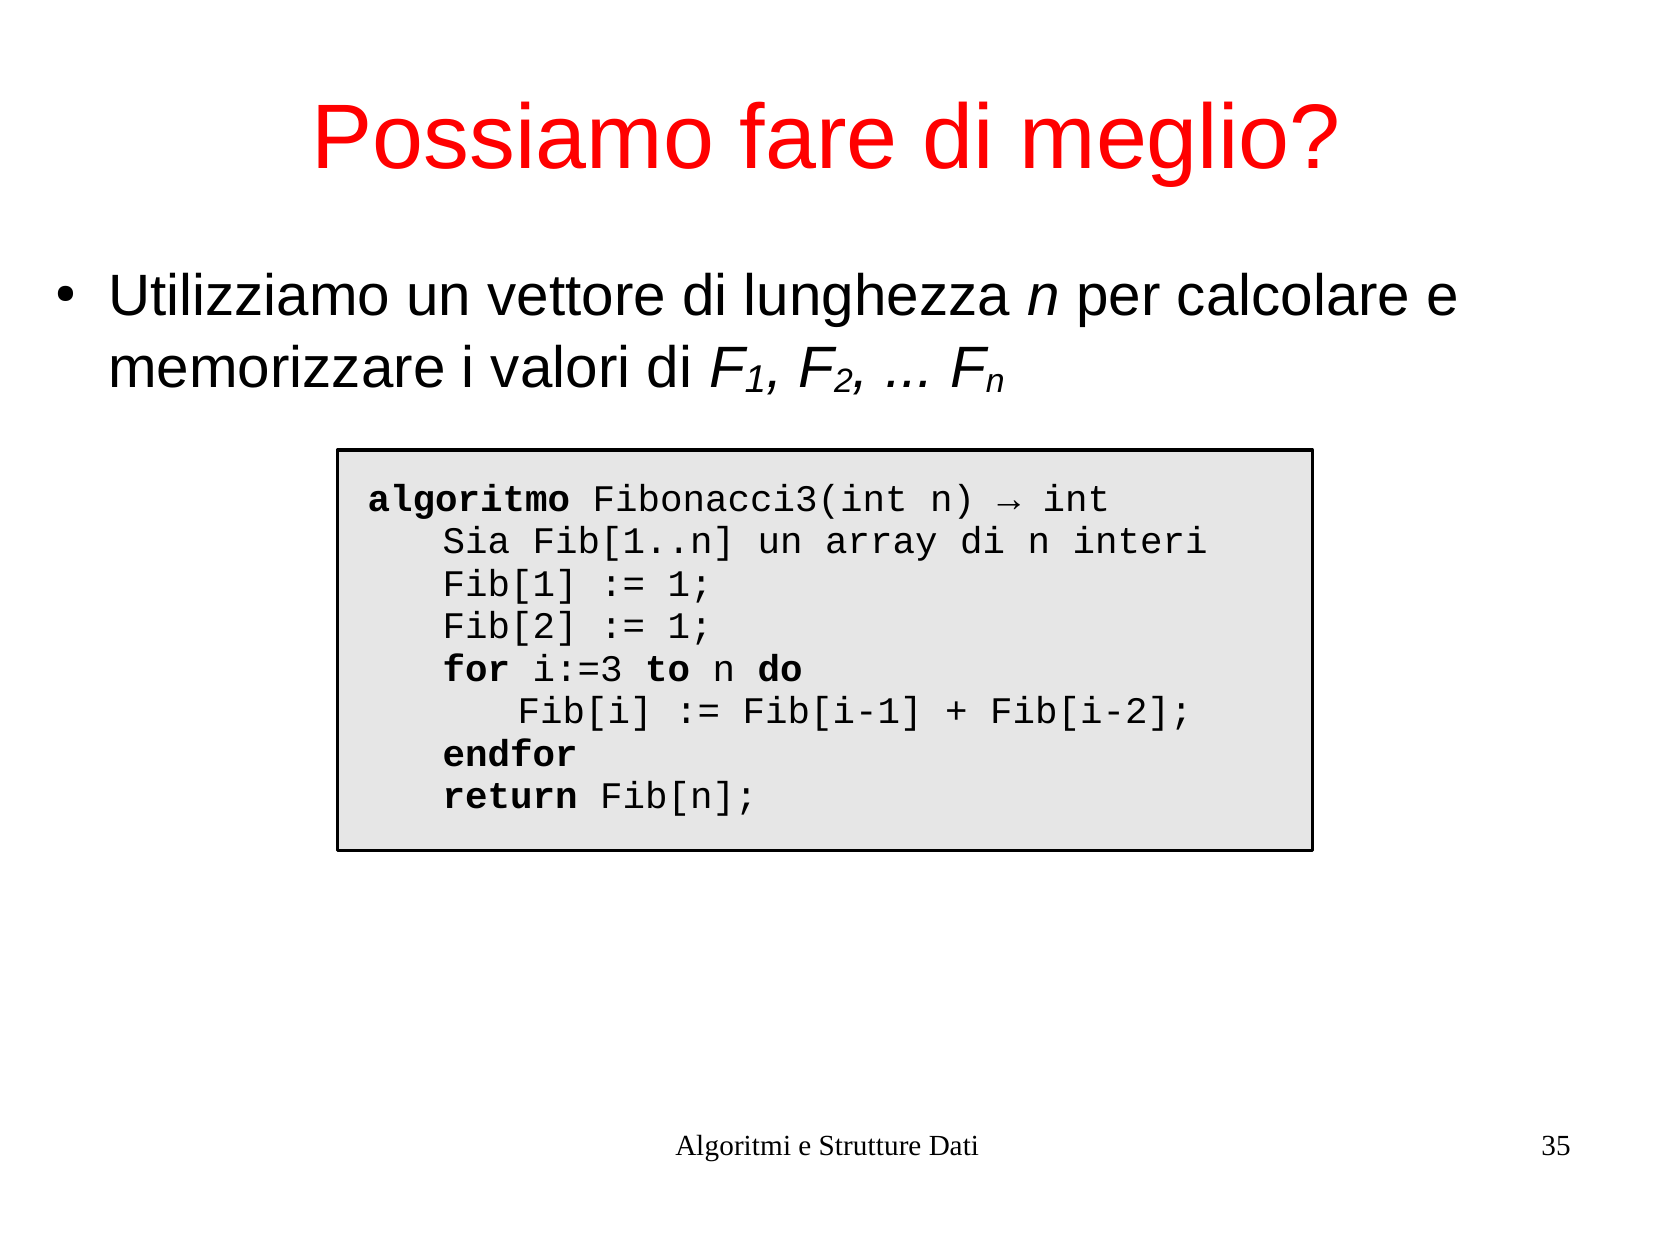

# Possiamo fare di meglio?
Utilizziamo un vettore di lunghezza n per calcolare e memorizzare i valori di F1, F2, ... Fn
algoritmo Fibonacci3(int n) → int
	Sia Fib[1..n] un array di n interi
	Fib[1] := 1;
	Fib[2] := 1;
	for i:=3 to n do
		Fib[i] := Fib[i-1] + Fib[i-2];
	endfor
	return Fib[n];
Algoritmi e Strutture Dati
35